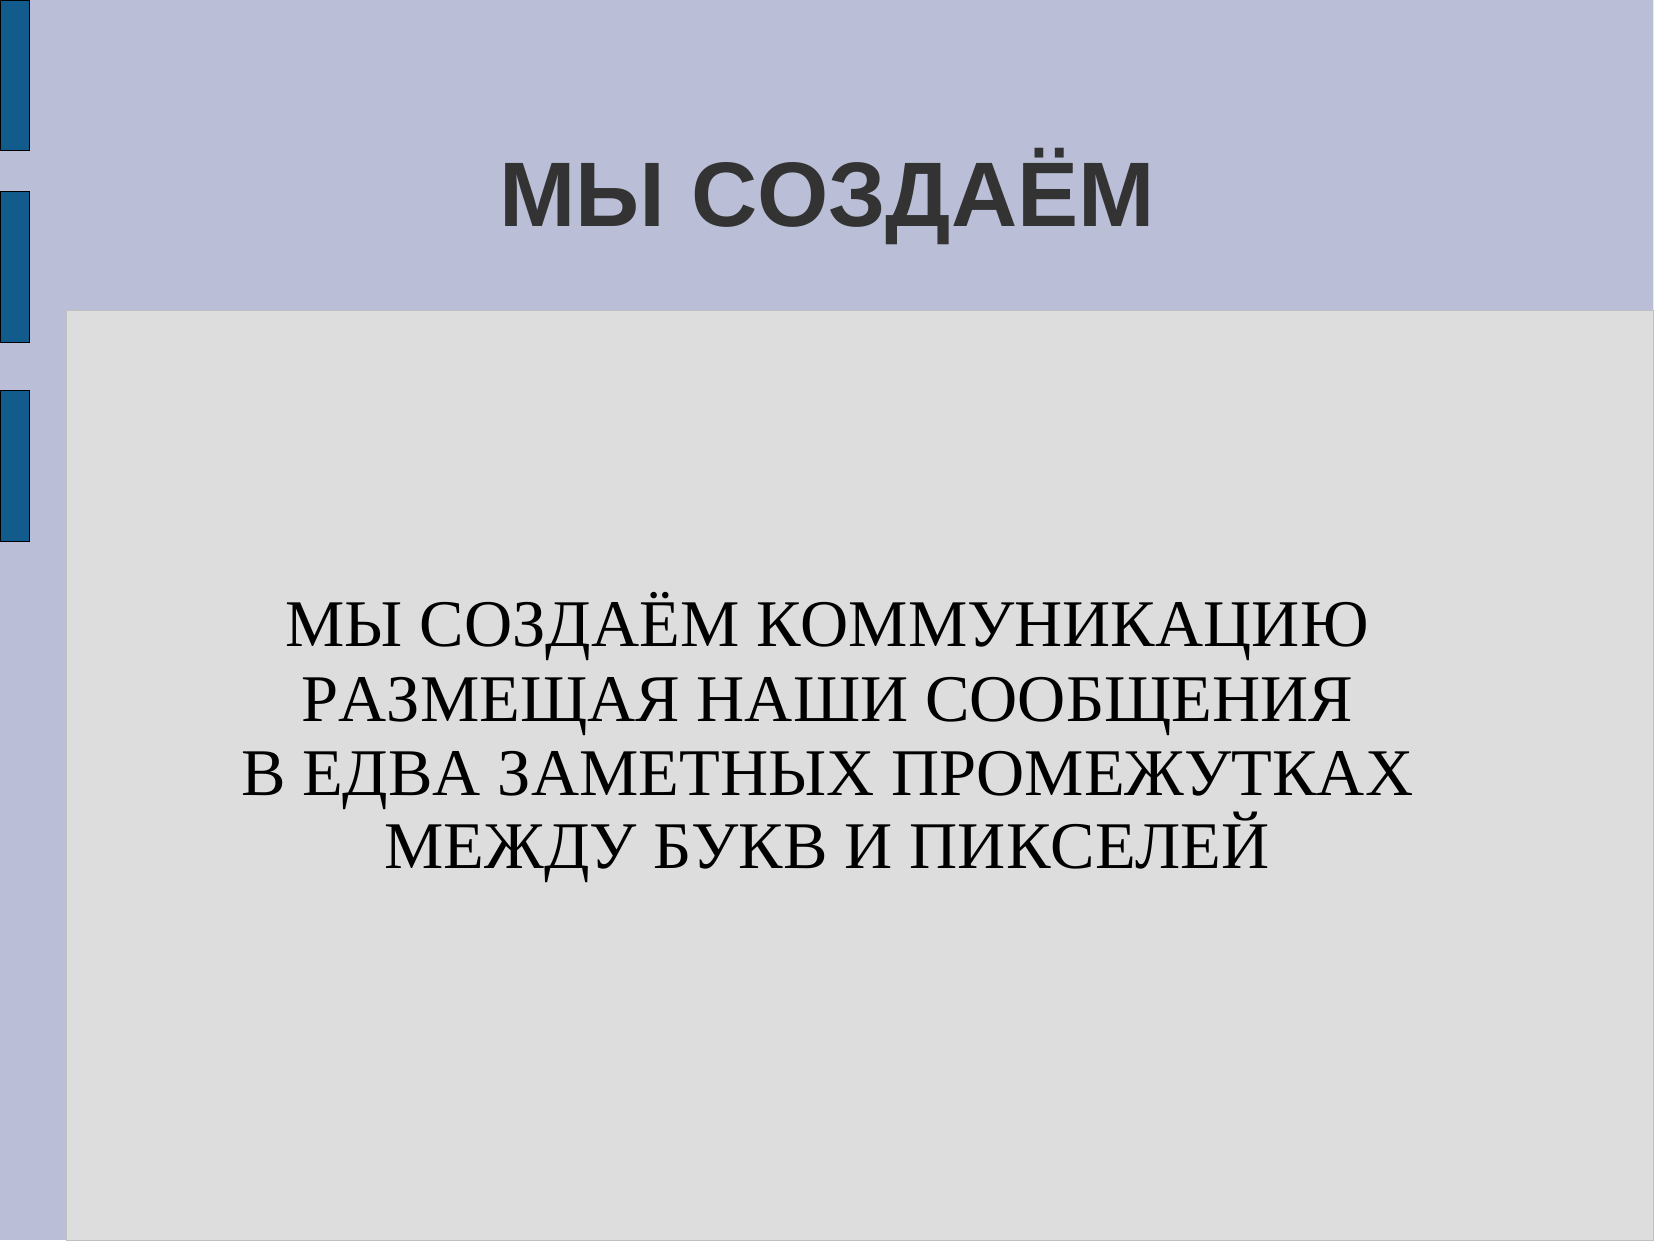

# МЫ СОЗДАЁМ
МЫ СОЗДАЁМ КОММУНИКАЦИЮ
РАЗМЕЩАЯ НАШИ СООБЩЕНИЯ
В ЕДВА ЗАМЕТНЫХ ПРОМЕЖУТКАХ
МЕЖДУ БУКВ И ПИКСЕЛЕЙ